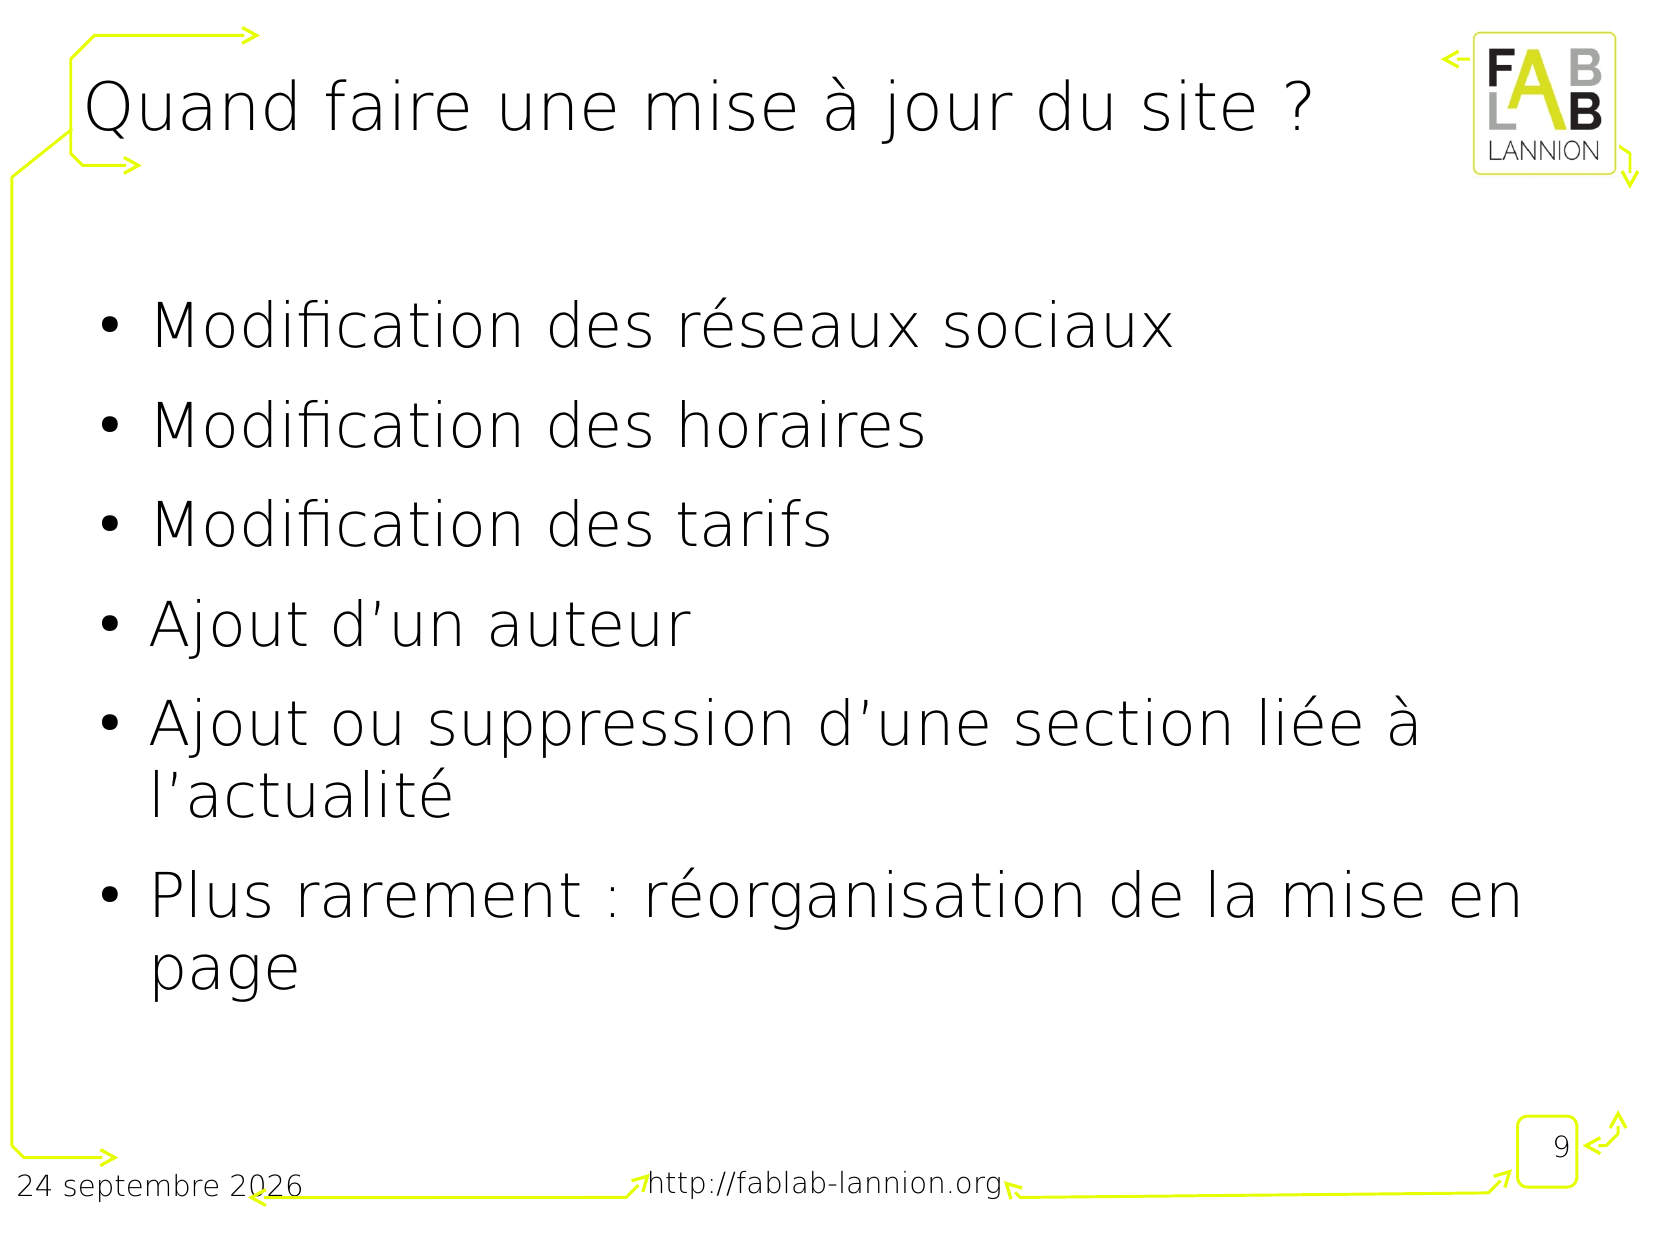

# Quand faire une mise à jour du site ?
Modification des réseaux sociaux
Modification des horaires
Modification des tarifs
Ajout d’un auteur
Ajout ou suppression d’une section liée à l’actualité
Plus rarement : réorganisation de la mise en page
9